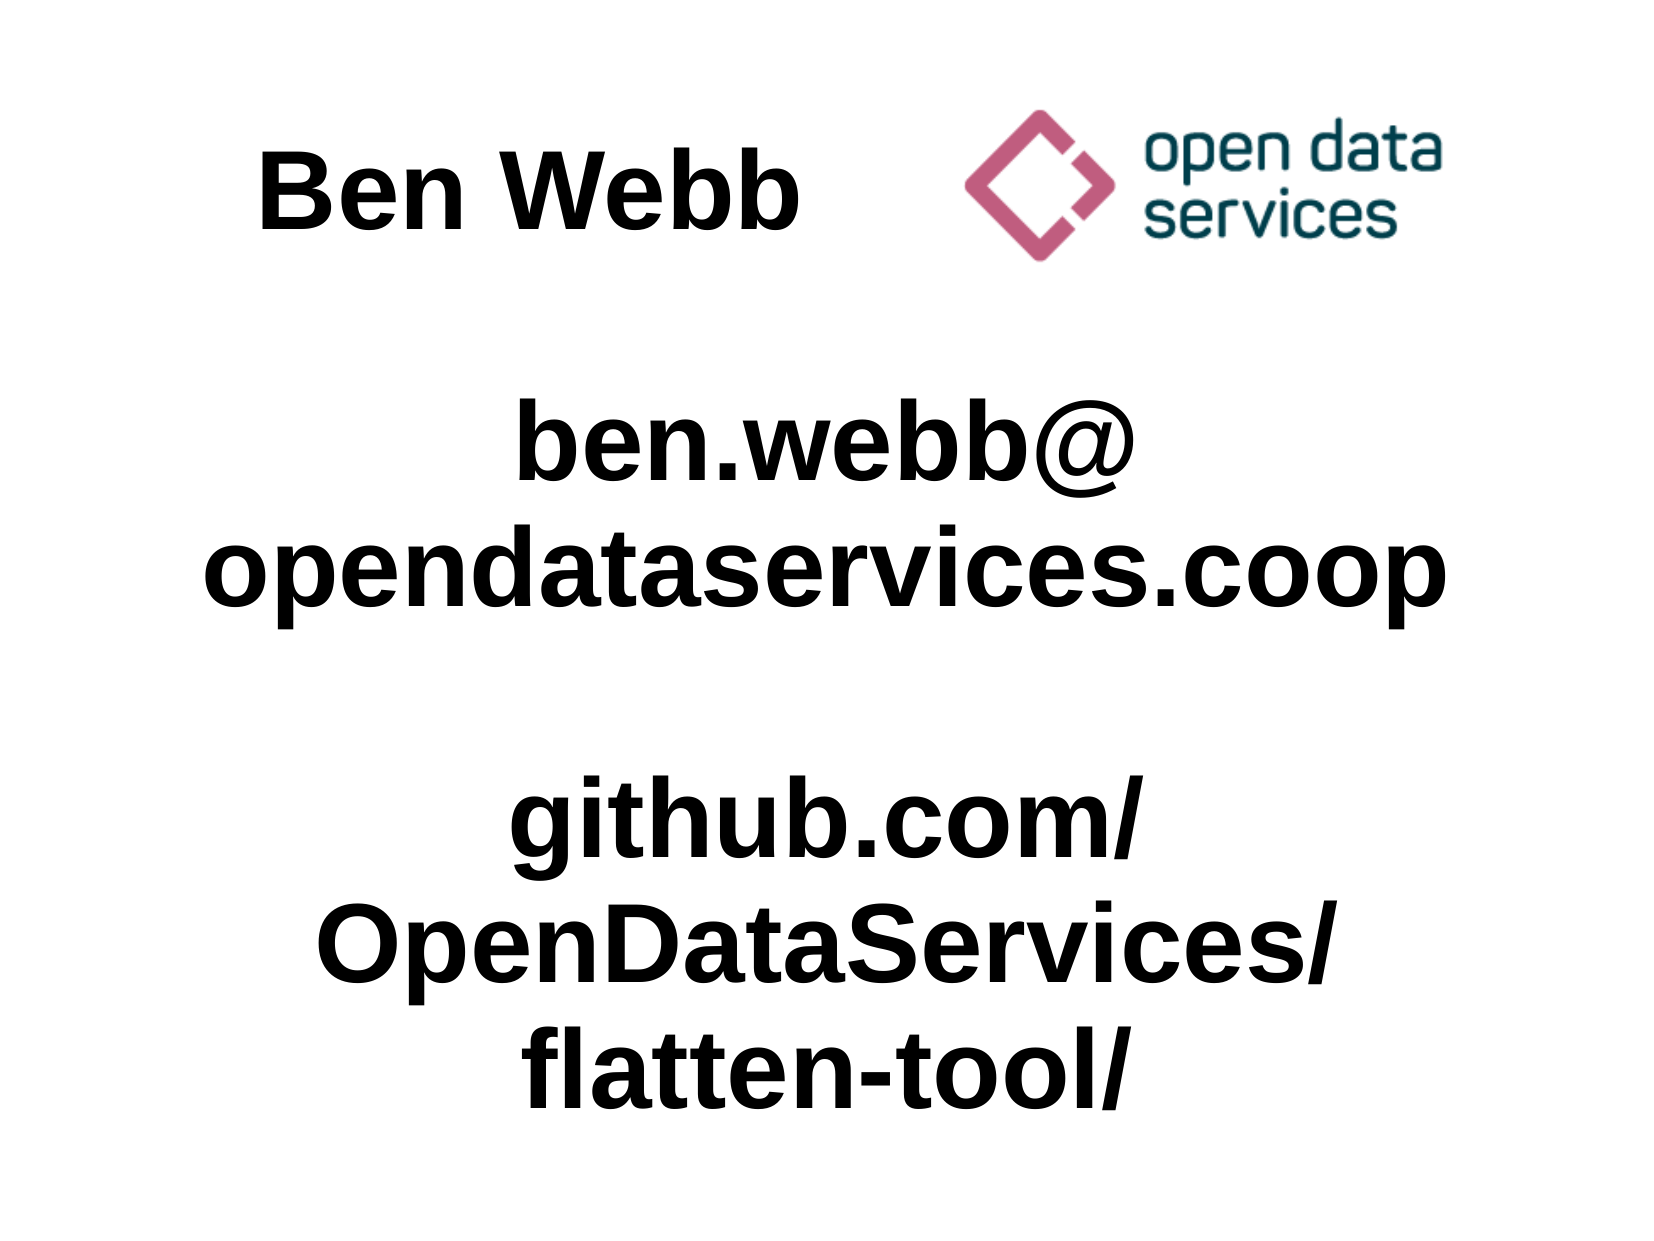

# Ben Webb
ben.webb@
opendataservices.coop
github.com/
OpenDataServices/
flatten-tool/